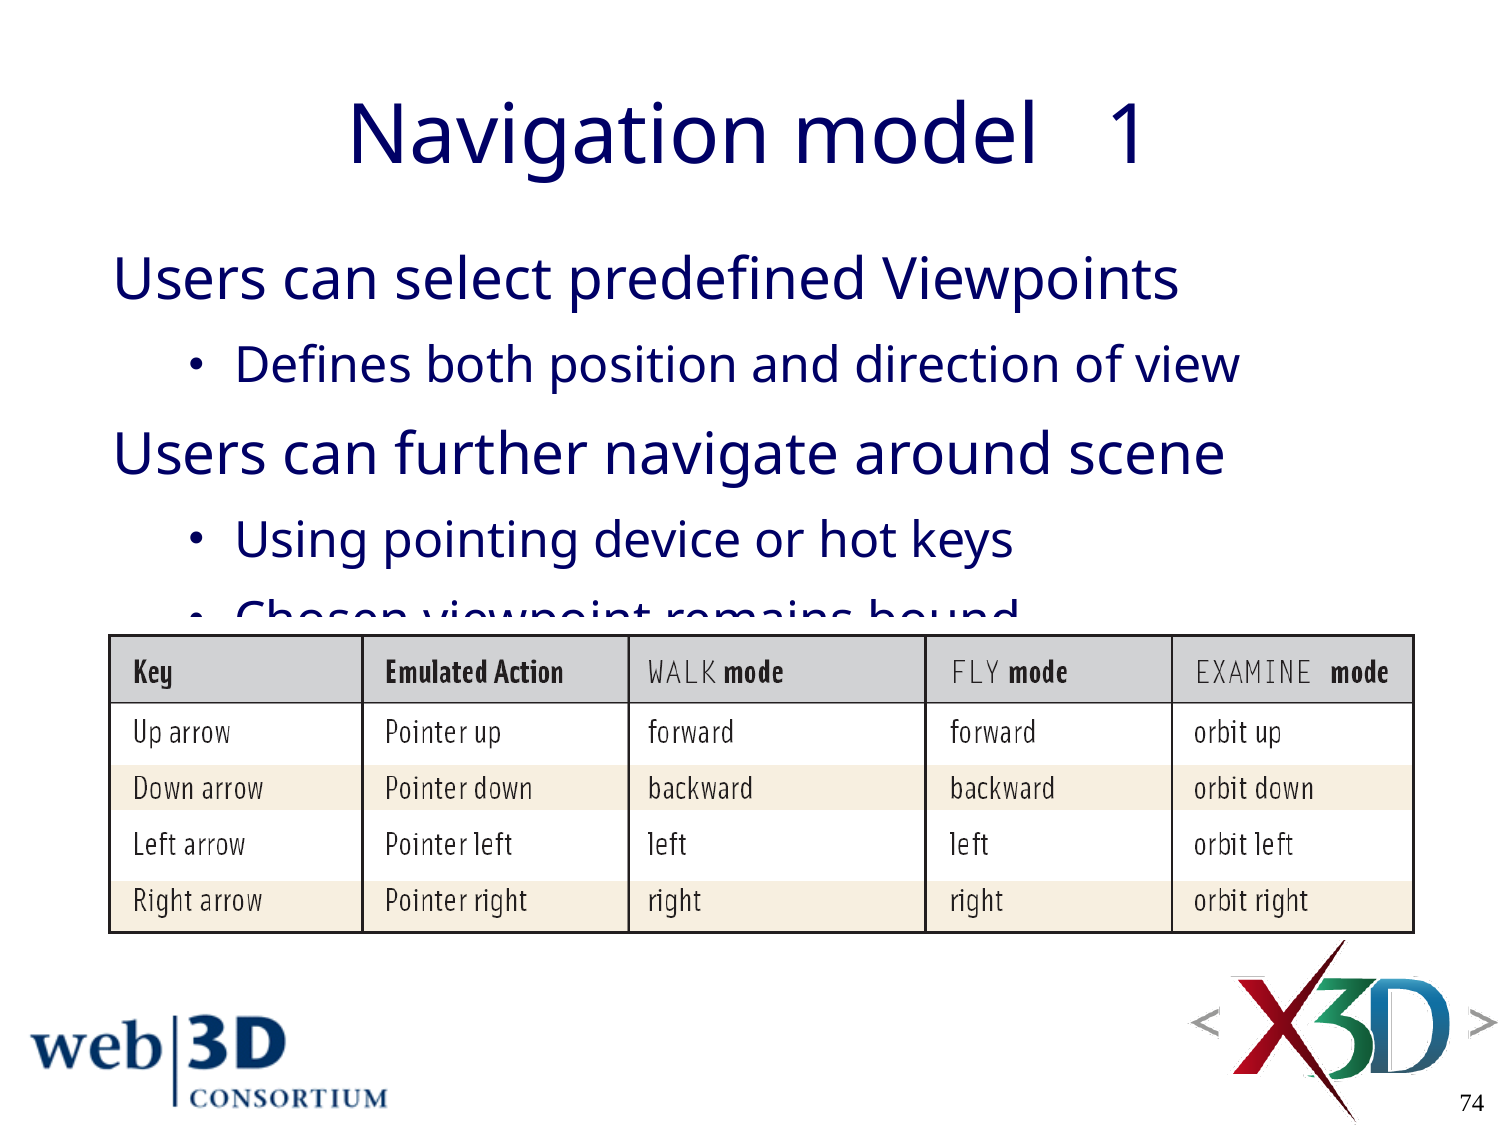

# Navigation model 1
Users can select predefined Viewpoints
Defines both position and direction of view
Users can further navigate around scene
Using pointing device or hot keys
Chosen viewpoint remains bound
Browser applies offsets using user-driven changes